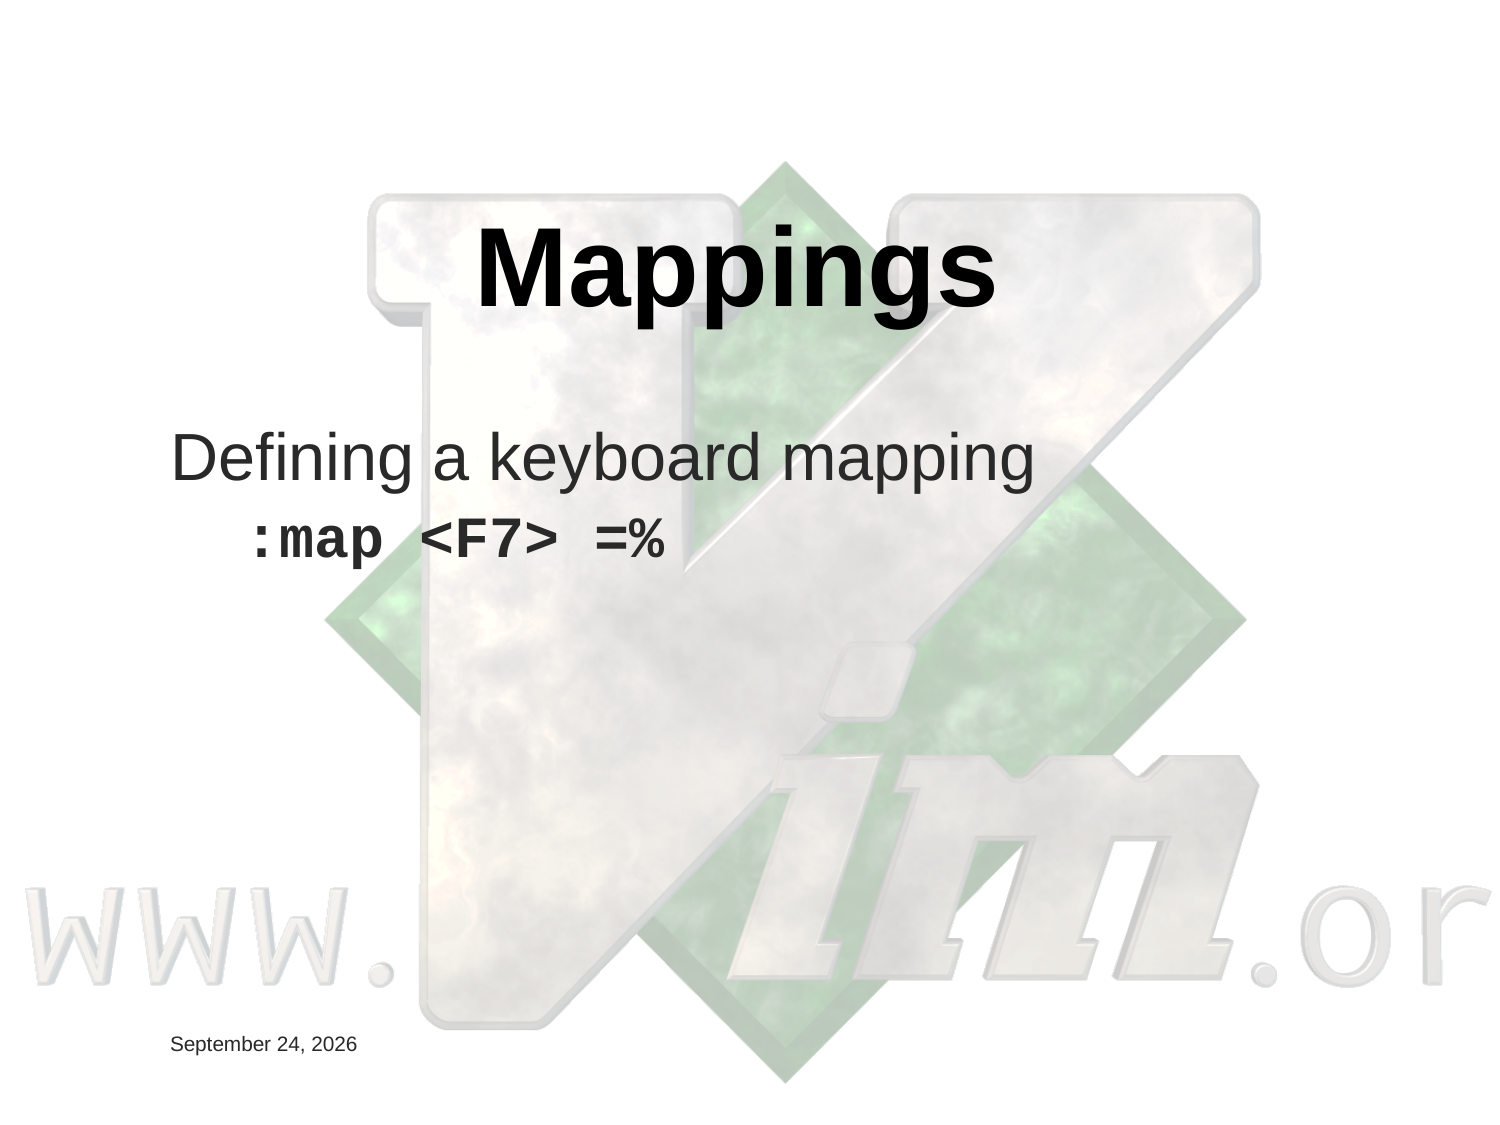

# Mappings
Defining a keyboard mapping
:map <F7> =%